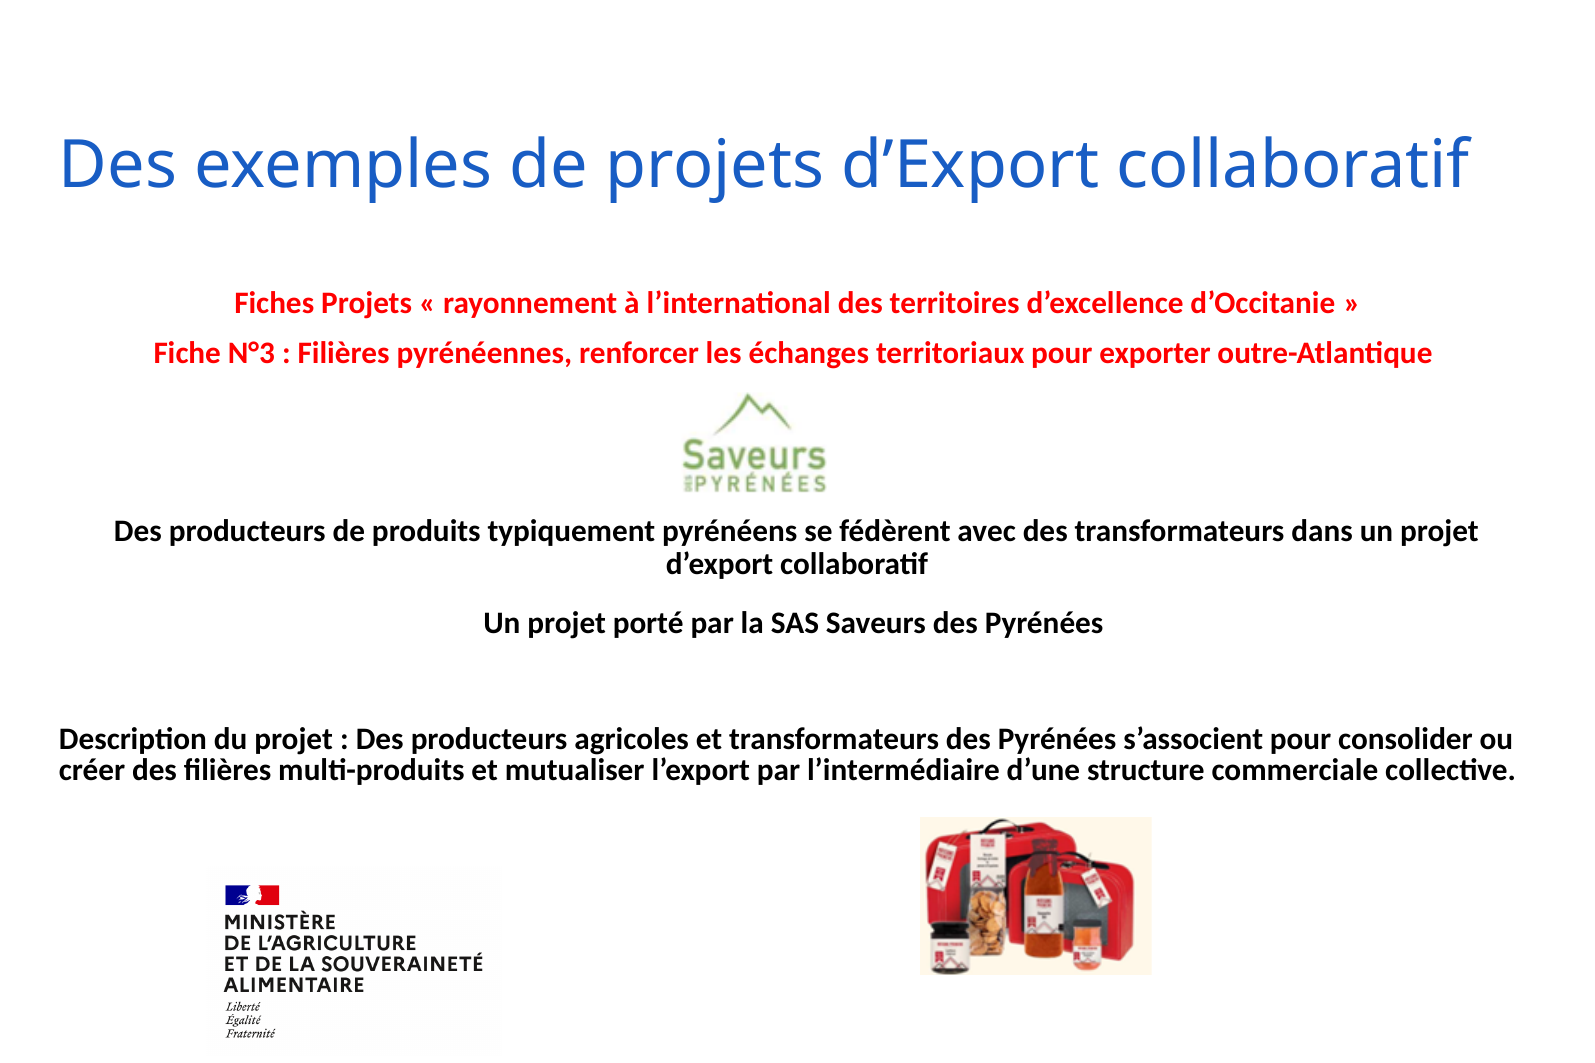

# Des exemples de projets d’Export collaboratif
Fiches Projets « rayonnement à l’international des territoires d’excellence d’Occitanie »
Fiche N°3 : Filières pyrénéennes, renforcer les échanges territoriaux pour exporter outre-Atlantique
Des producteurs de produits typiquement pyrénéens se fédèrent avec des transformateurs dans un projet d’export collaboratif
Un projet porté par la SAS Saveurs des Pyrénées
Description du projet : Des producteurs agricoles et transformateurs des Pyrénées s’associent pour consolider ou créer des filières multi-produits et mutualiser l’export par l’intermédiaire d’une structure commerciale collective.